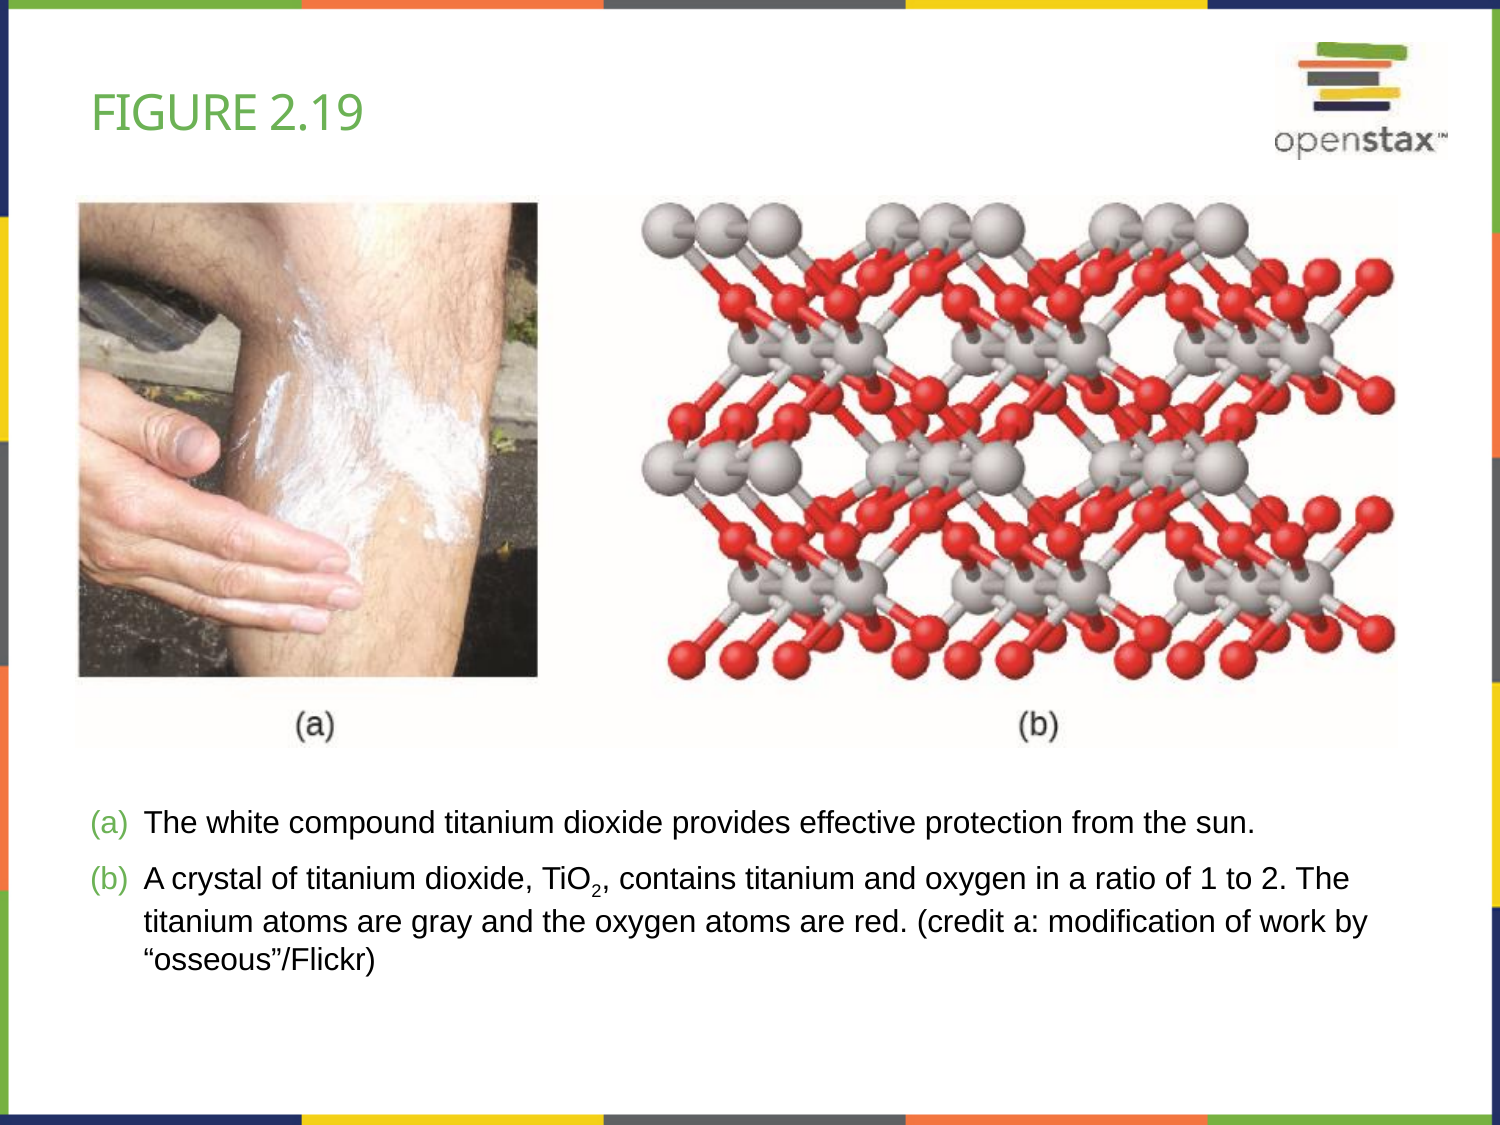

# Figure 2.19
The white compound titanium dioxide provides effective protection from the sun.
A crystal of titanium dioxide, TiO2, contains titanium and oxygen in a ratio of 1 to 2. The titanium atoms are gray and the oxygen atoms are red. (credit a: modification of work by “osseous”/Flickr)